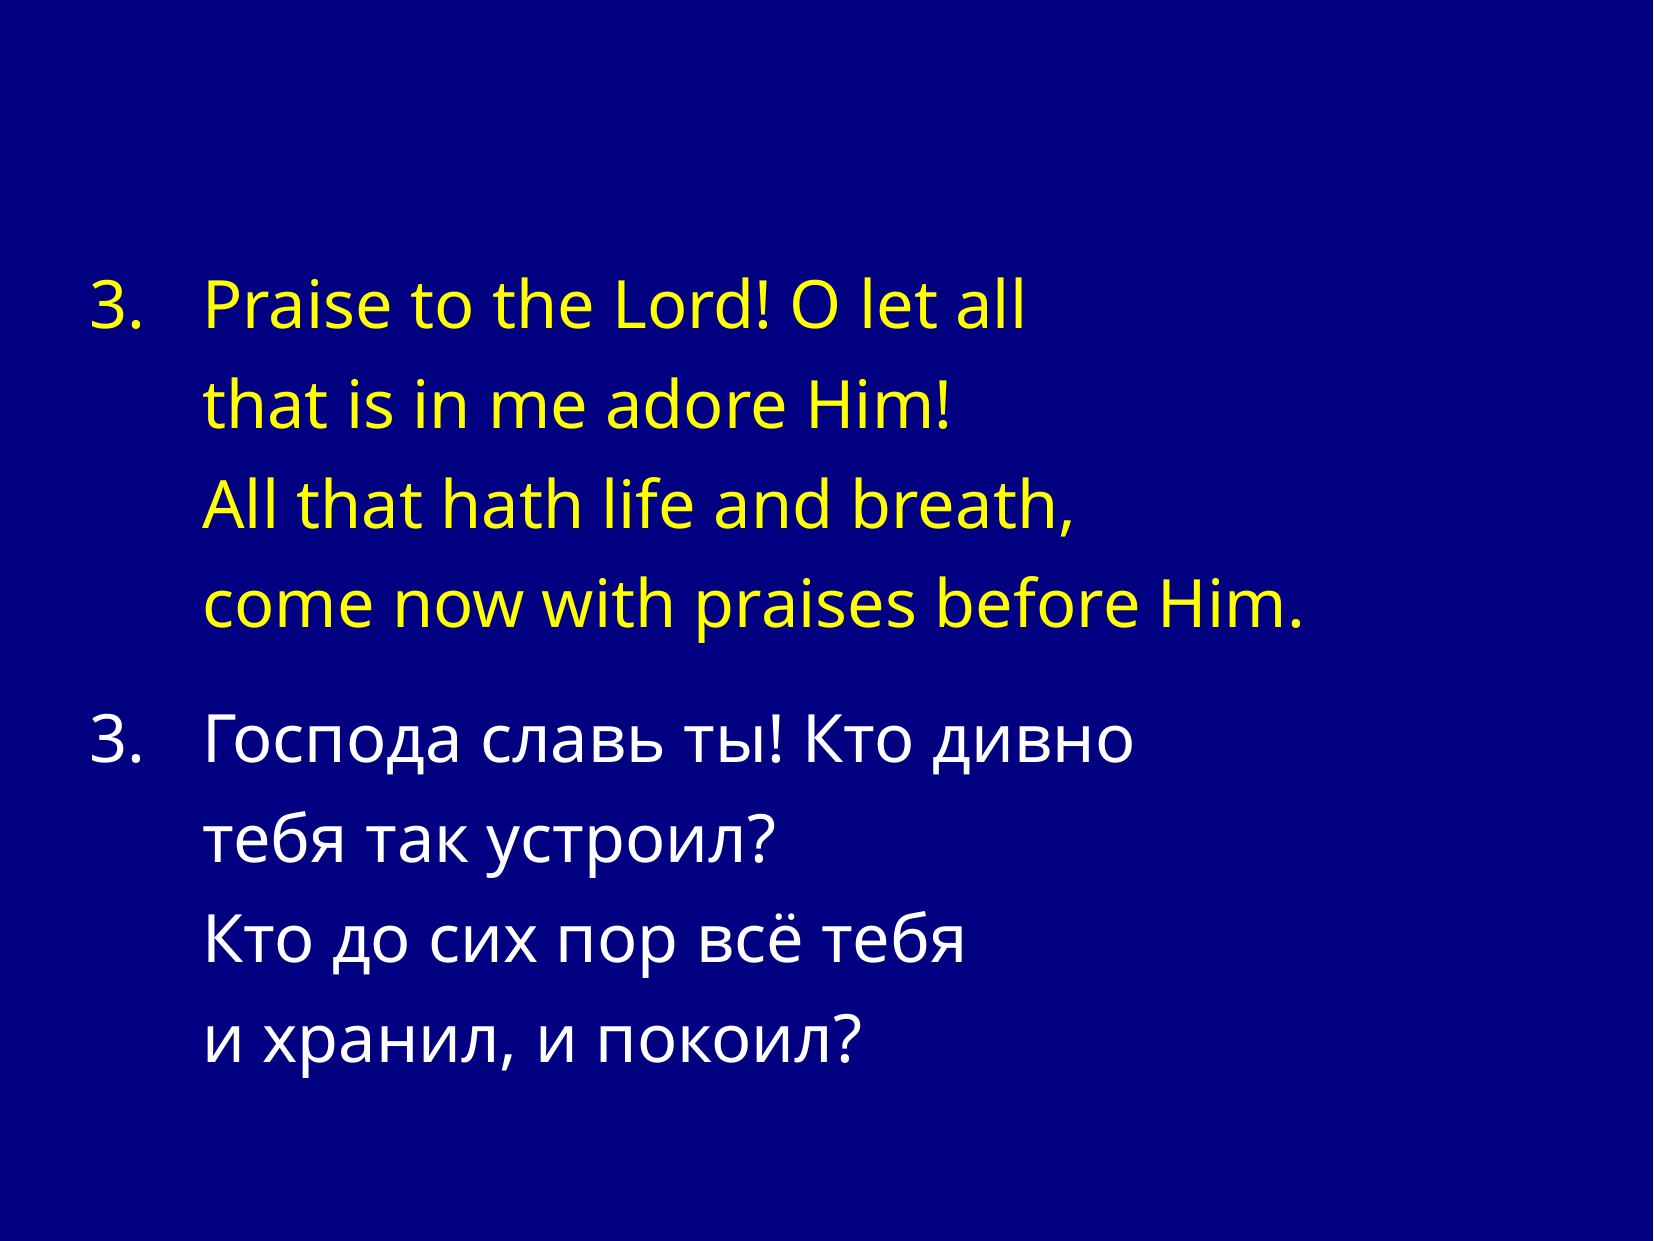

3.	Praise to the Lord! O let all
	that is in me adore Him!
	All that hath life and breath,
	come now with praises before Him.
3.	Господа славь ты! Кто дивно
	тебя так устроил?
	Кто до сих пор всё тебя
	и хранил, и покоил?